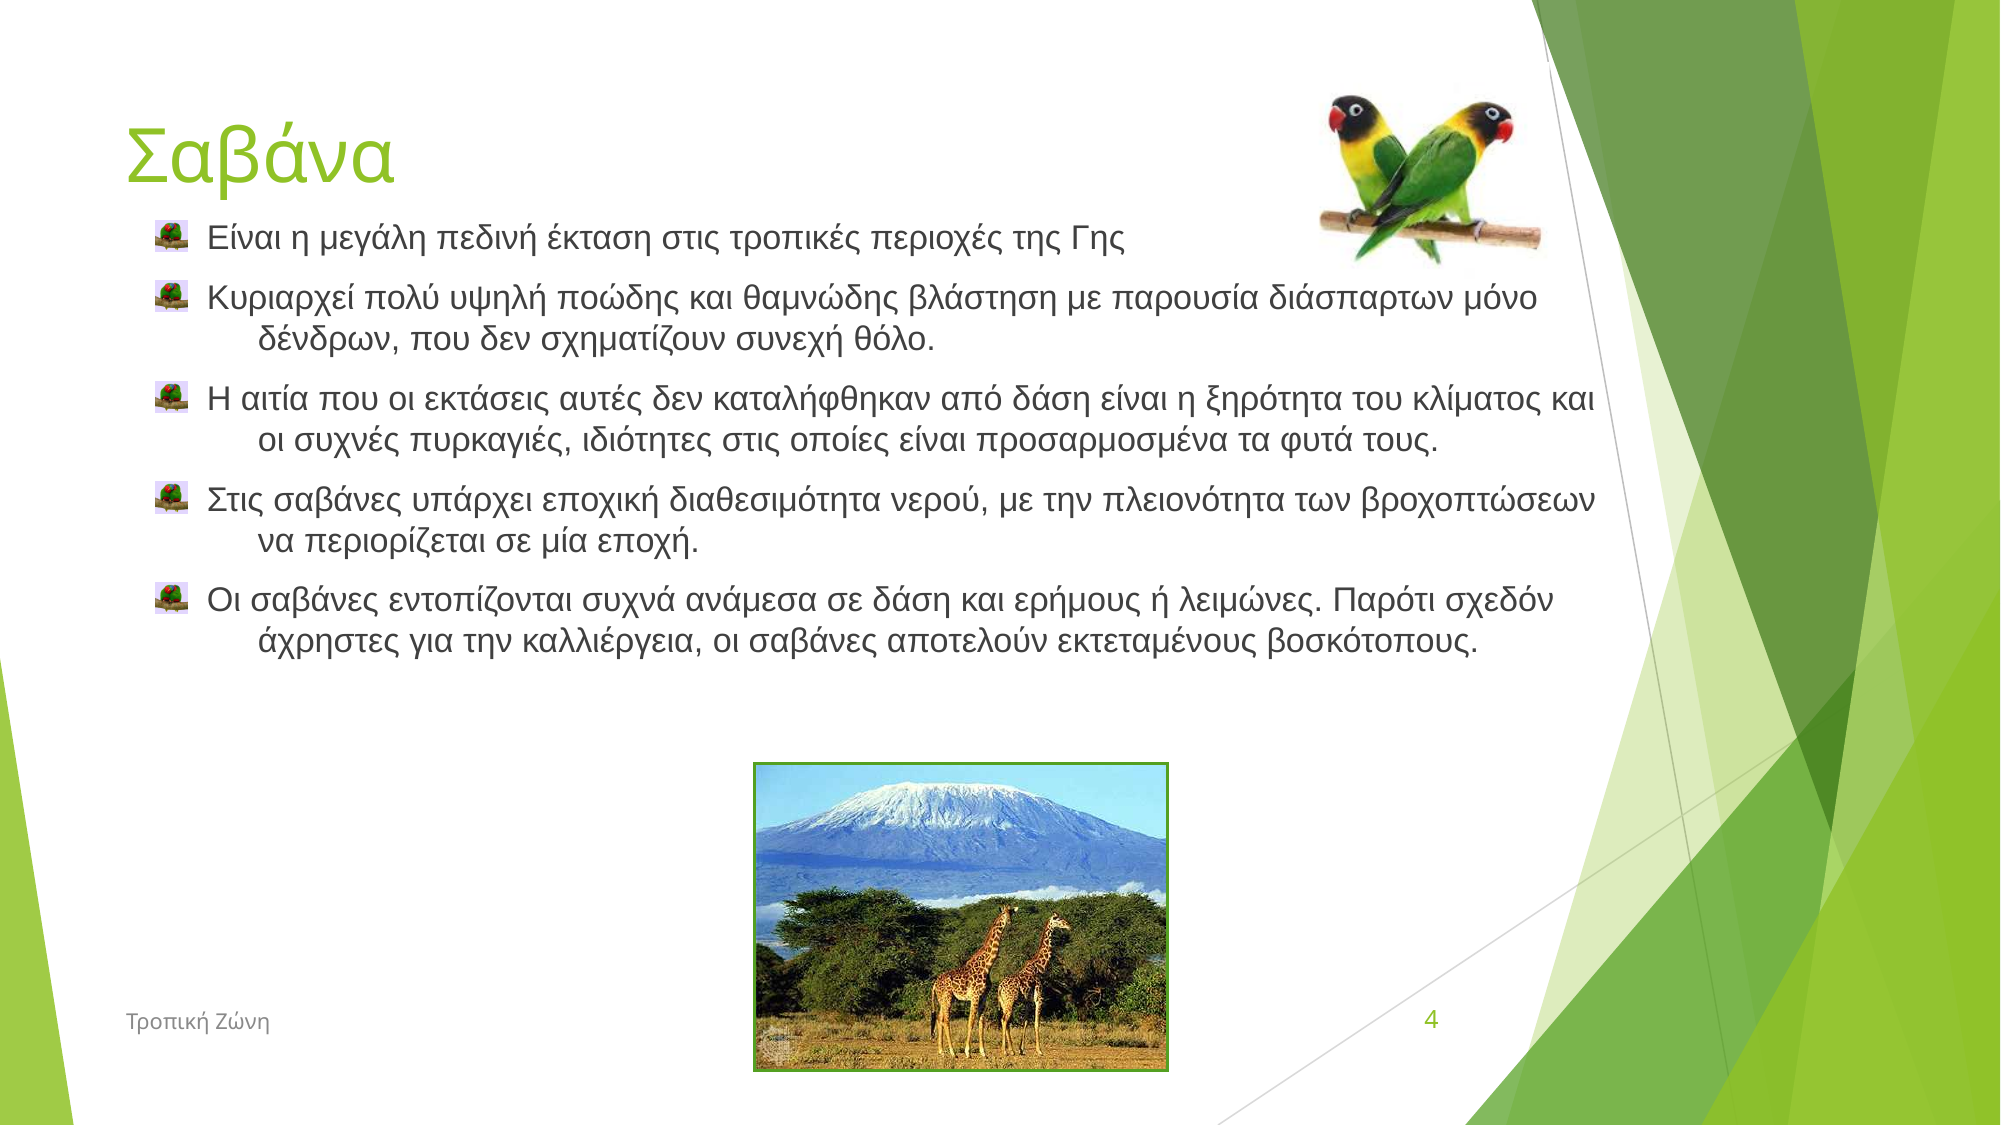

# Σαβάνα
Είναι η μεγάλη πεδινή έκταση στις τροπικές περιοχές της Γης
Κυριαρχεί πολύ υψηλή ποώδης και θαμνώδης βλάστηση με παρουσία διάσπαρτων μόνο δένδρων, που δεν σχηματίζουν συνεχή θόλο.
Η αιτία που οι εκτάσεις αυτές δεν καταλήφθηκαν από δάση είναι η ξηρότητα του κλίματος και οι συχνές πυρκαγιές, ιδιότητες στις οποίες είναι προσαρμοσμένα τα φυτά τους.
Στις σαβάνες υπάρχει εποχική διαθεσιμότητα νερού, με την πλειονότητα των βροχοπτώσεων να περιορίζεται σε μία εποχή.
Οι σαβάνες εντοπίζονται συχνά ανάμεσα σε δάση και ερήμους ή λειμώνες. Παρότι σχεδόν άχρηστες για την καλλιέργεια, οι σαβάνες αποτελούν εκτεταμένους βοσκότοπους.
Τροπική Ζώνη